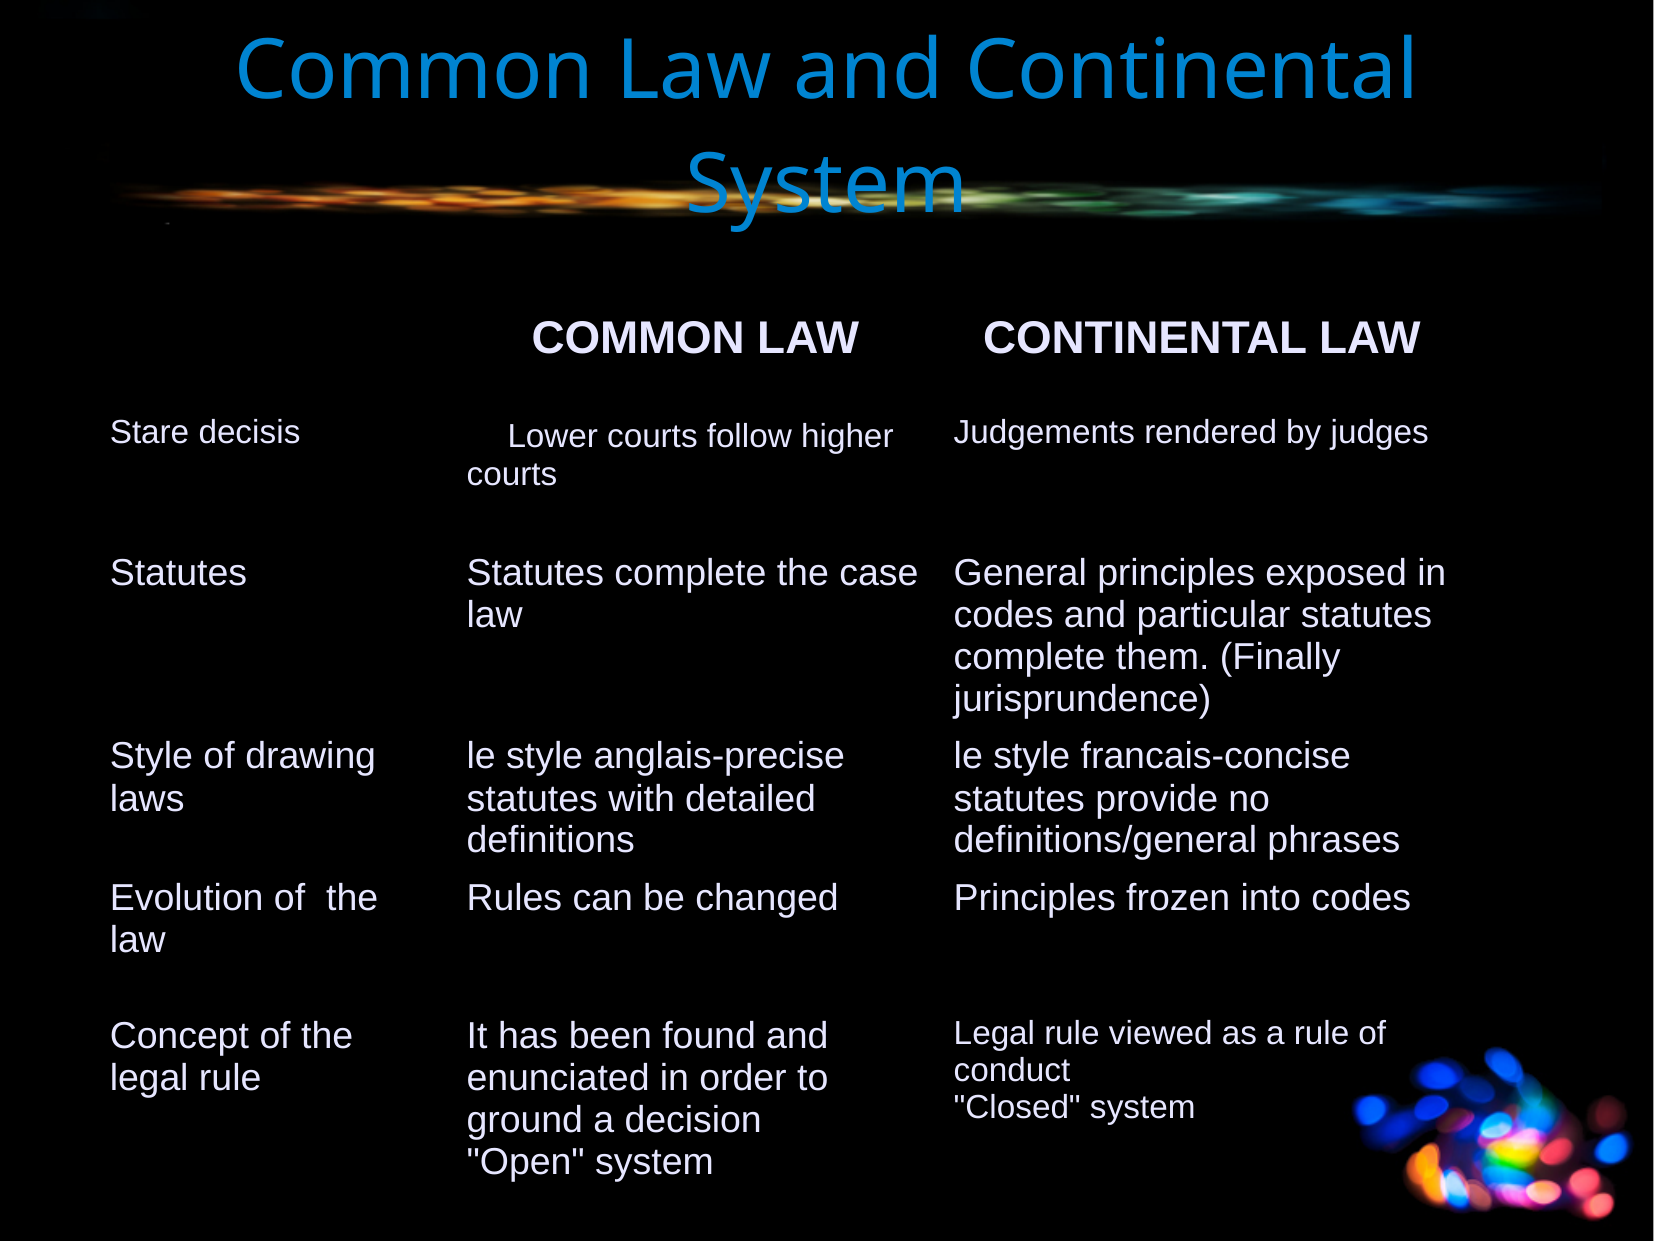

# Common Law and Continental System
| | COMMON LAW | CONTINENTAL LAW |
| --- | --- | --- |
| Stare decisis | Lower courts follow higher courts | Judgements rendered by judges |
| Statutes | Statutes complete the case law | General principles exposed in codes and particular statutes complete them. (Finally jurisprundence) |
| Style of drawing laws | le style anglais-precise statutes with detailed definitions | le style francais-concise statutes provide no definitions/general phrases |
| Evolution of the law | Rules can be changed | Principles frozen into codes |
| Concept of the legal rule | It has been found and enunciated in order to ground a decision "Open" system | Legal rule viewed as a rule of conduct "Closed" system |